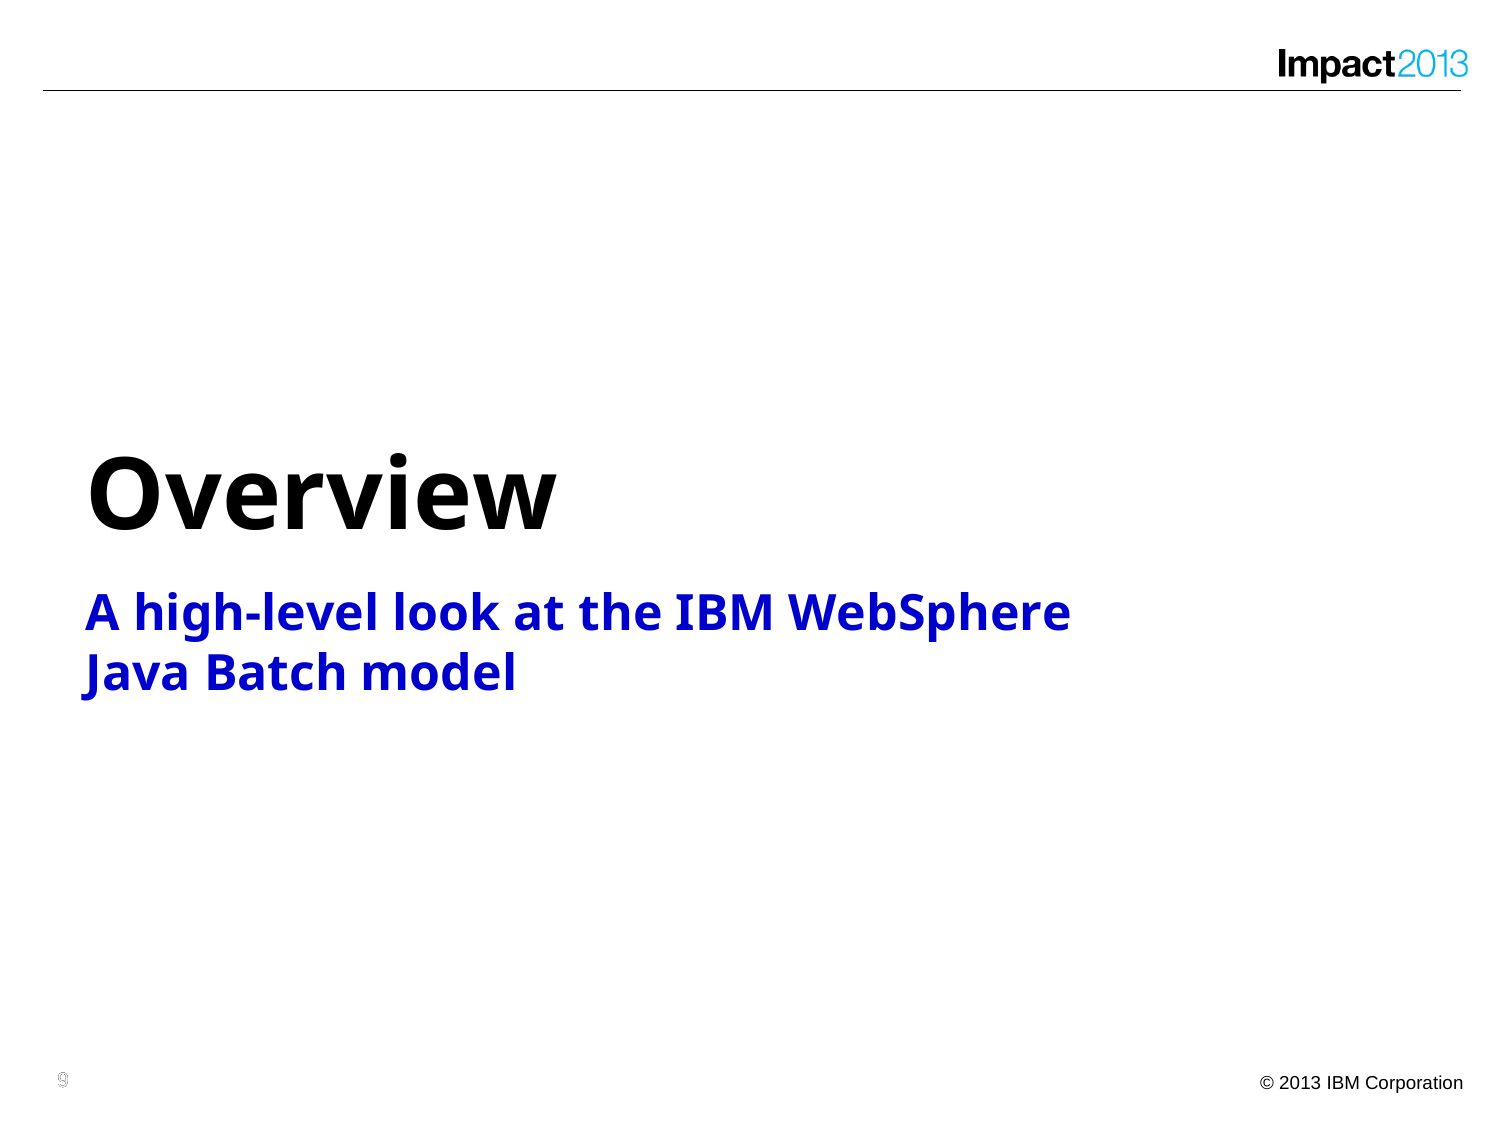

Overview
A high-level look at the IBM WebSphere Java Batch model